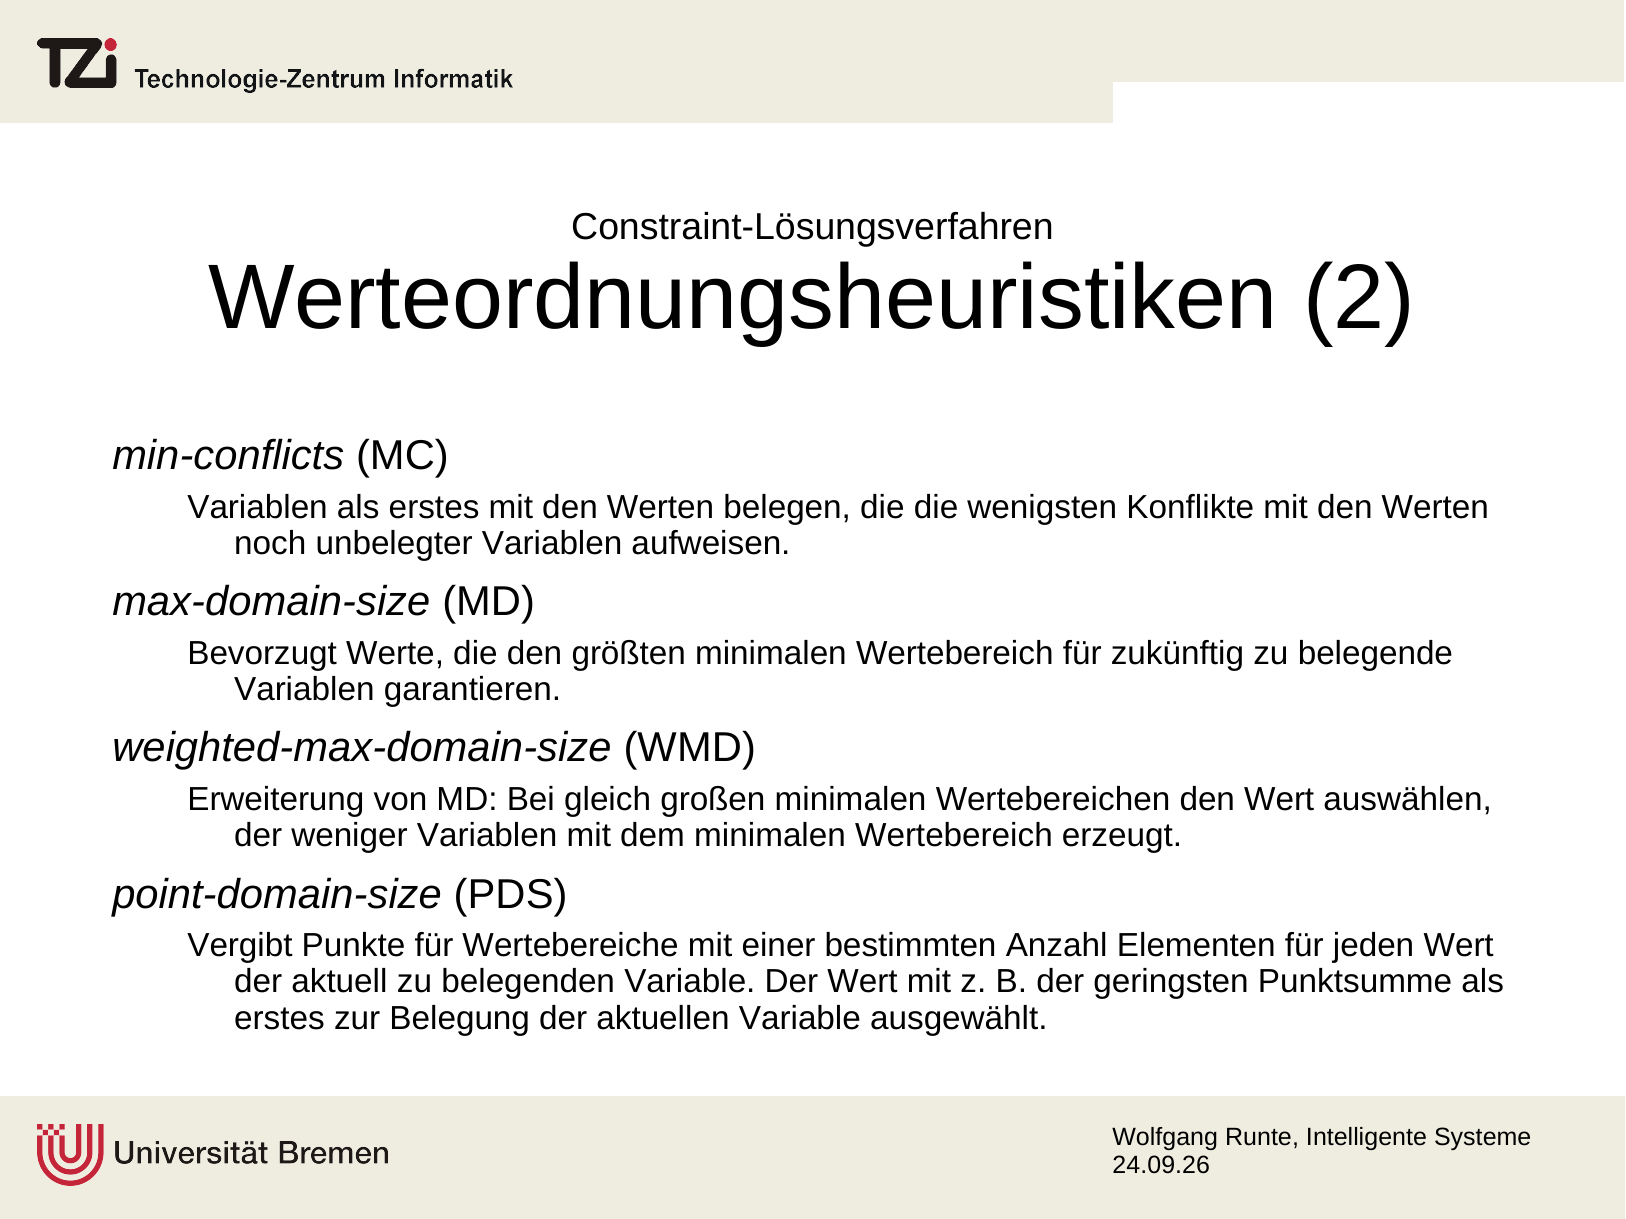

# Constraint-Lösungsverfahren Werteordnungsheuristiken (2)
min-conflicts (MC)
Variablen als erstes mit den Werten belegen, die die wenigsten Konflikte mit den Werten noch unbelegter Variablen aufweisen.
max-domain-size (MD)
Bevorzugt Werte, die den größten minimalen Wertebereich für zukünftig zu belegende Variablen garantieren.
weighted-max-domain-size (WMD)
Erweiterung von MD: Bei gleich großen minimalen Wertebereichen den Wert auswählen, der weniger Variablen mit dem minimalen Wertebereich erzeugt.
point-domain-size (PDS)
Vergibt Punkte für Wertebereiche mit einer bestimmten Anzahl Elementen für jeden Wert der aktuell zu belegenden Variable. Der Wert mit z. B. der geringsten Punktsumme als erstes zur Belegung der aktuellen Variable ausgewählt.